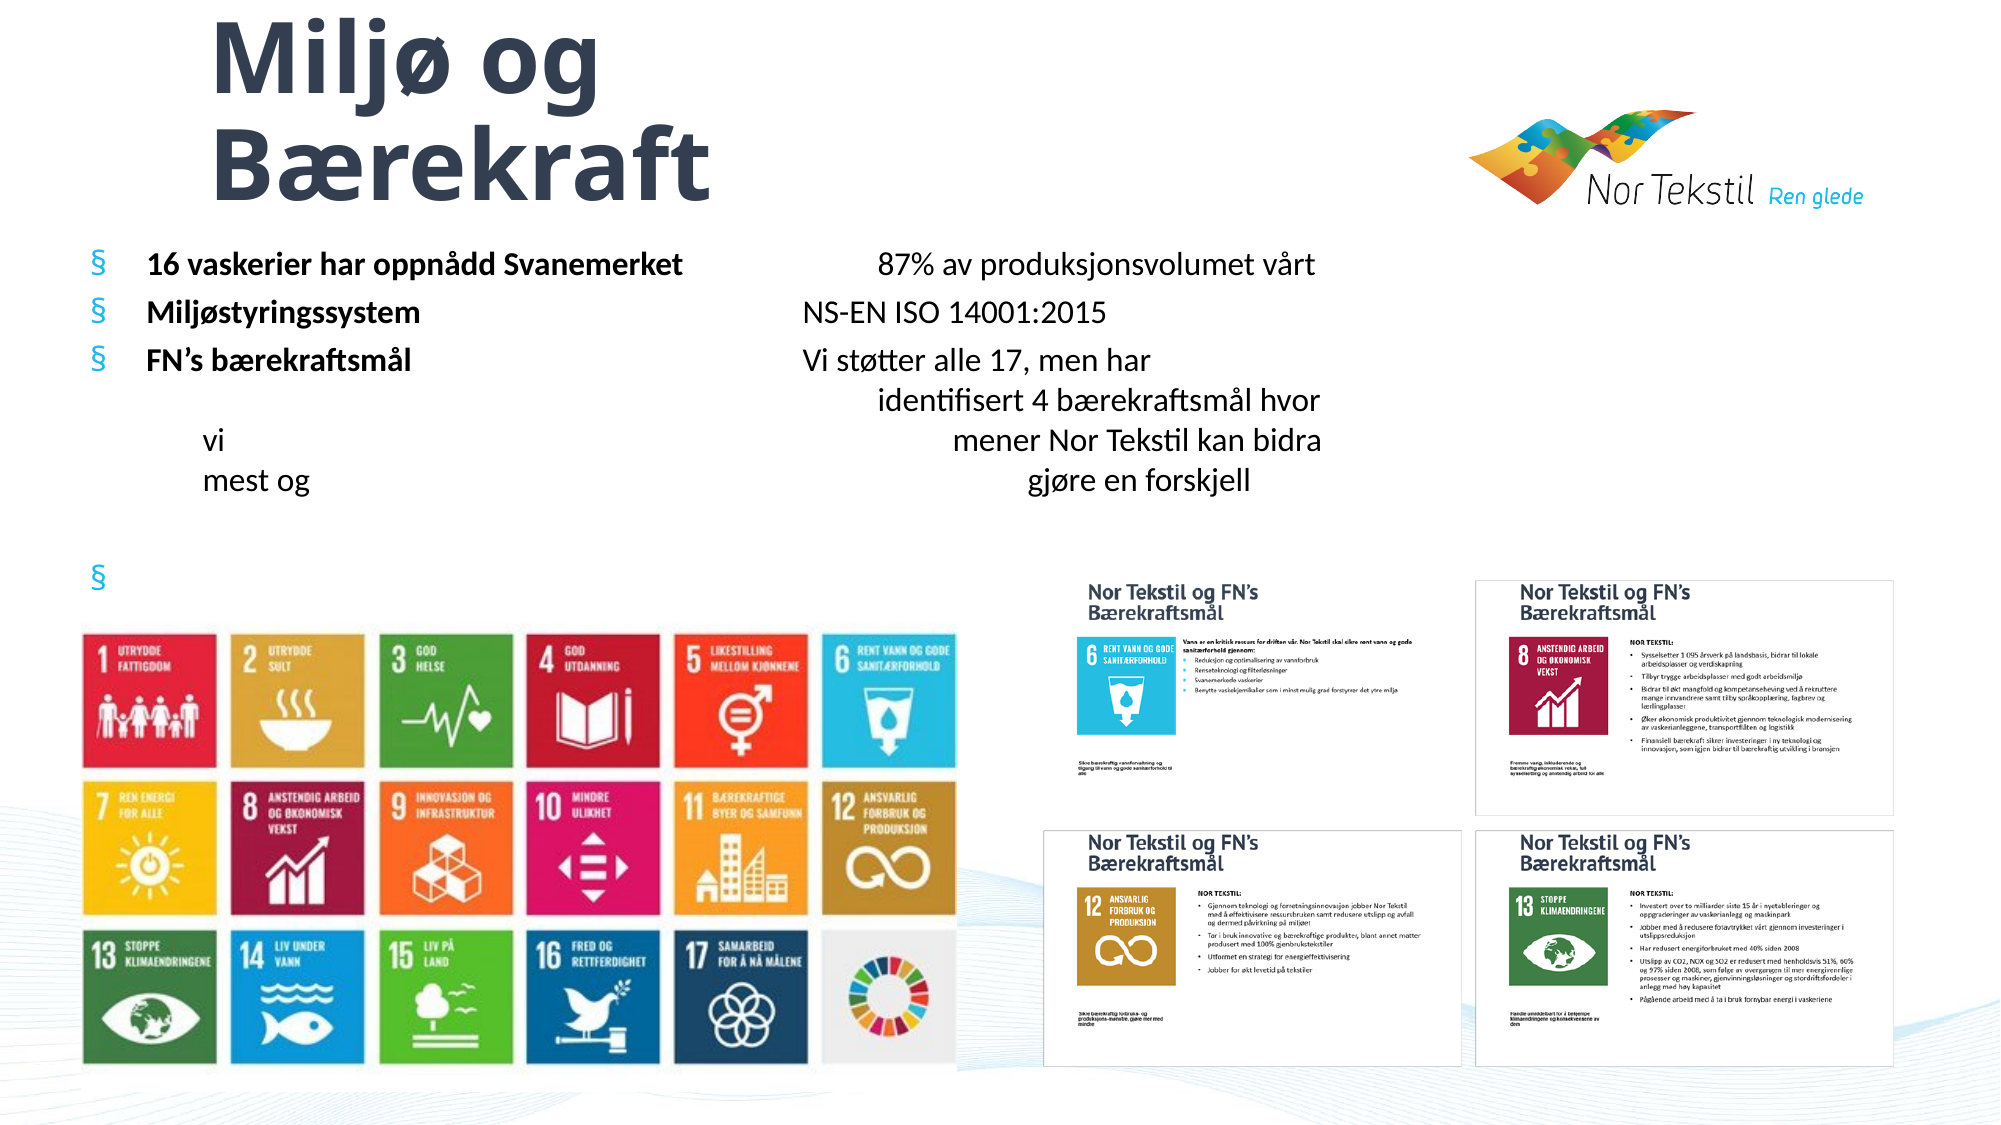

Miljø og Bærekraft
16 vaskerier har oppnådd Svanemerket			87% av produksjonsvolumet vårt
Miljøstyringssystem						NS-EN ISO 14001:2015
FN’s bærekraftsmål						Vi støtter alle 17, men har 												identifisert 4 bærekraftsmål hvor vi 										mener Nor Tekstil kan bidra mest og 										gjøre en forskjell